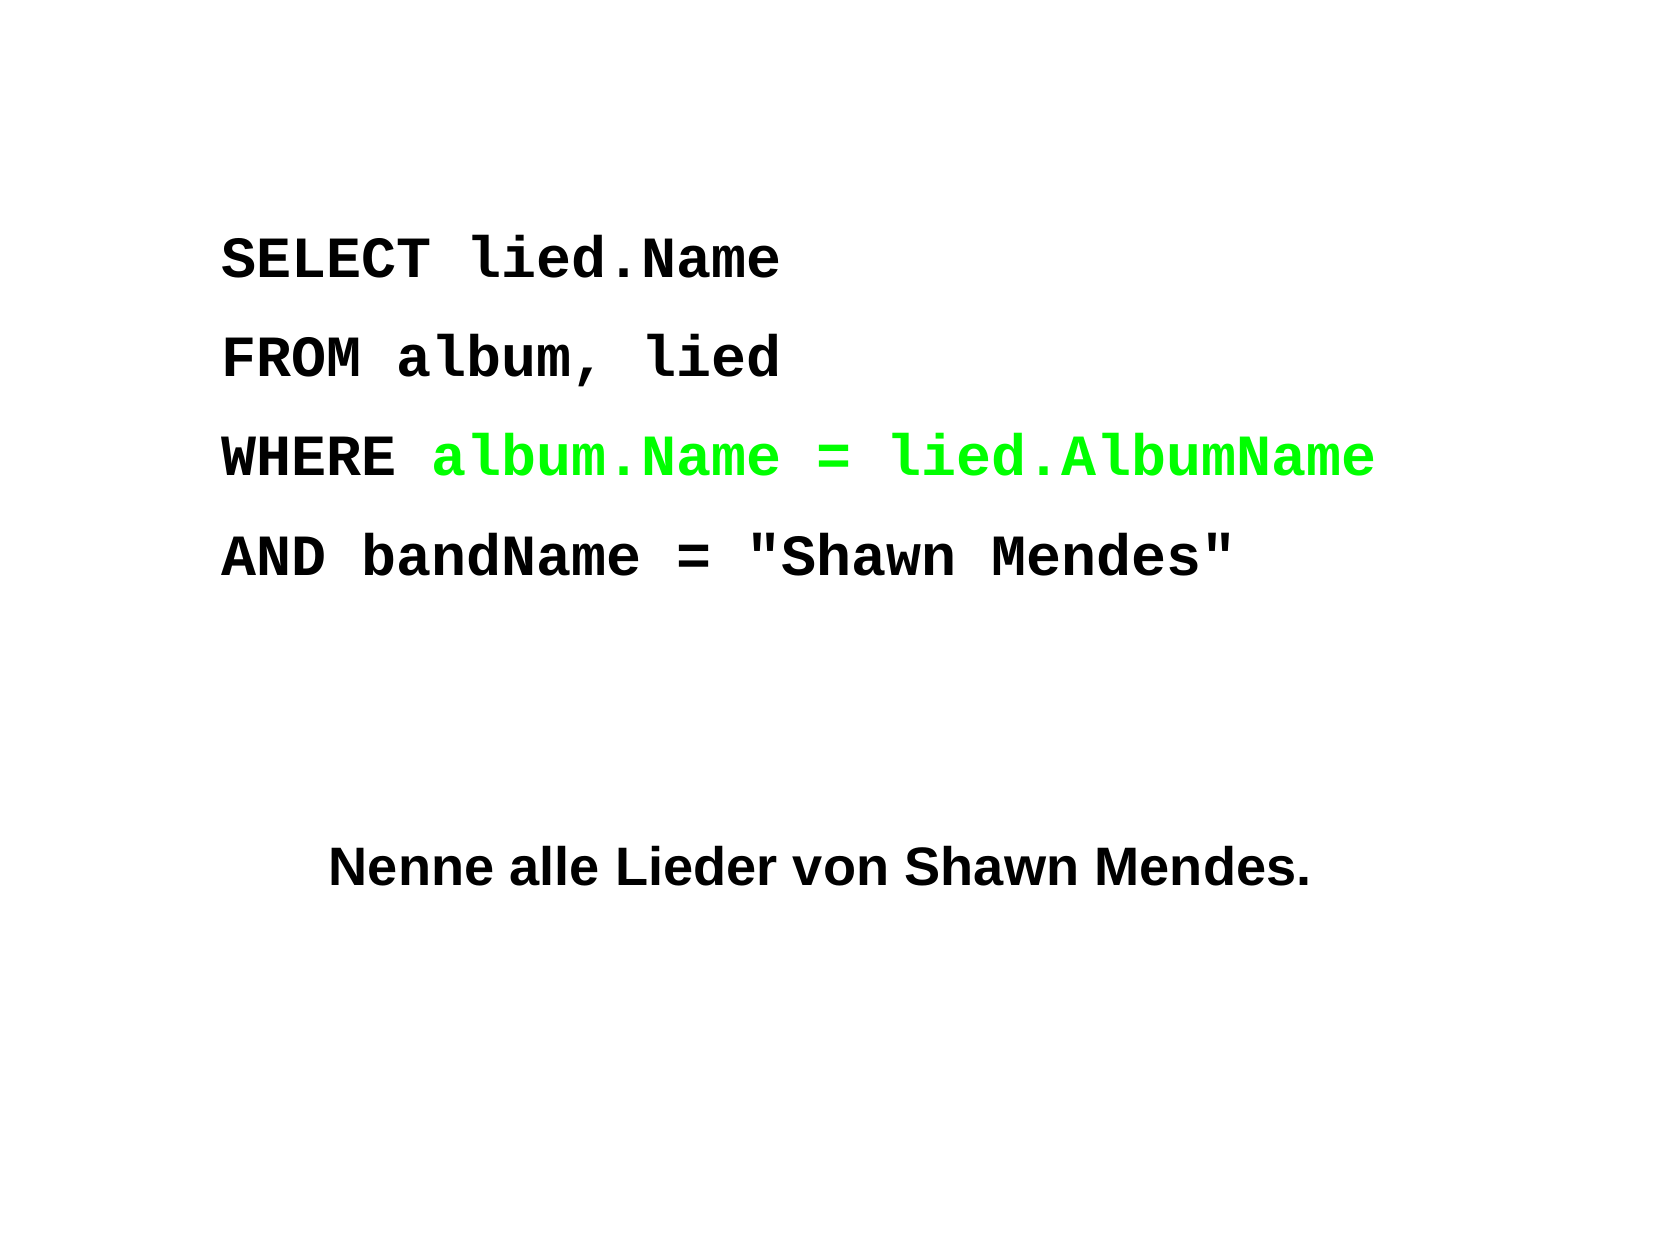

SELECT lied.Name
FROM album, lied
WHERE album.Name = lied.AlbumName
AND bandName = "Shawn Mendes"
# Nenne alle Lieder von Shawn Mendes.